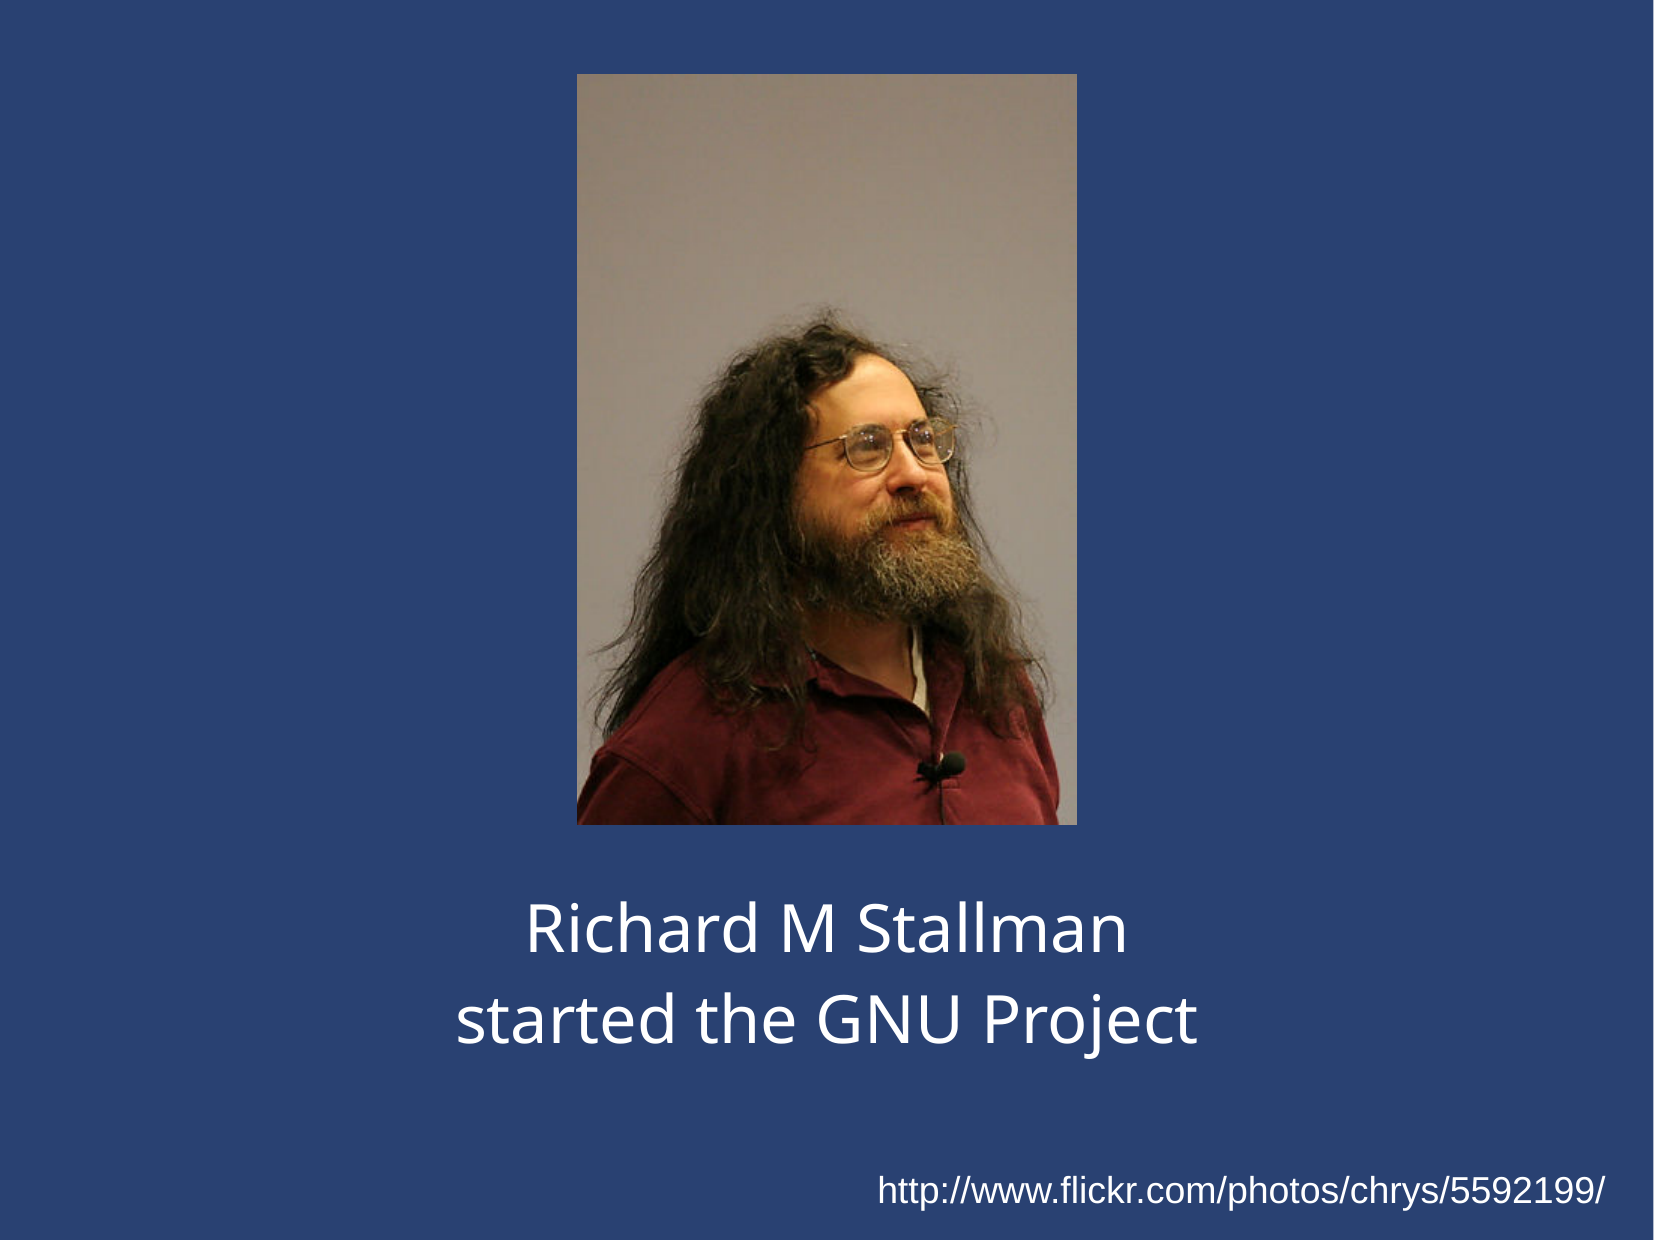

# Richard M Stallman started the GNU Project
http://www.flickr.com/photos/chrys/5592199/